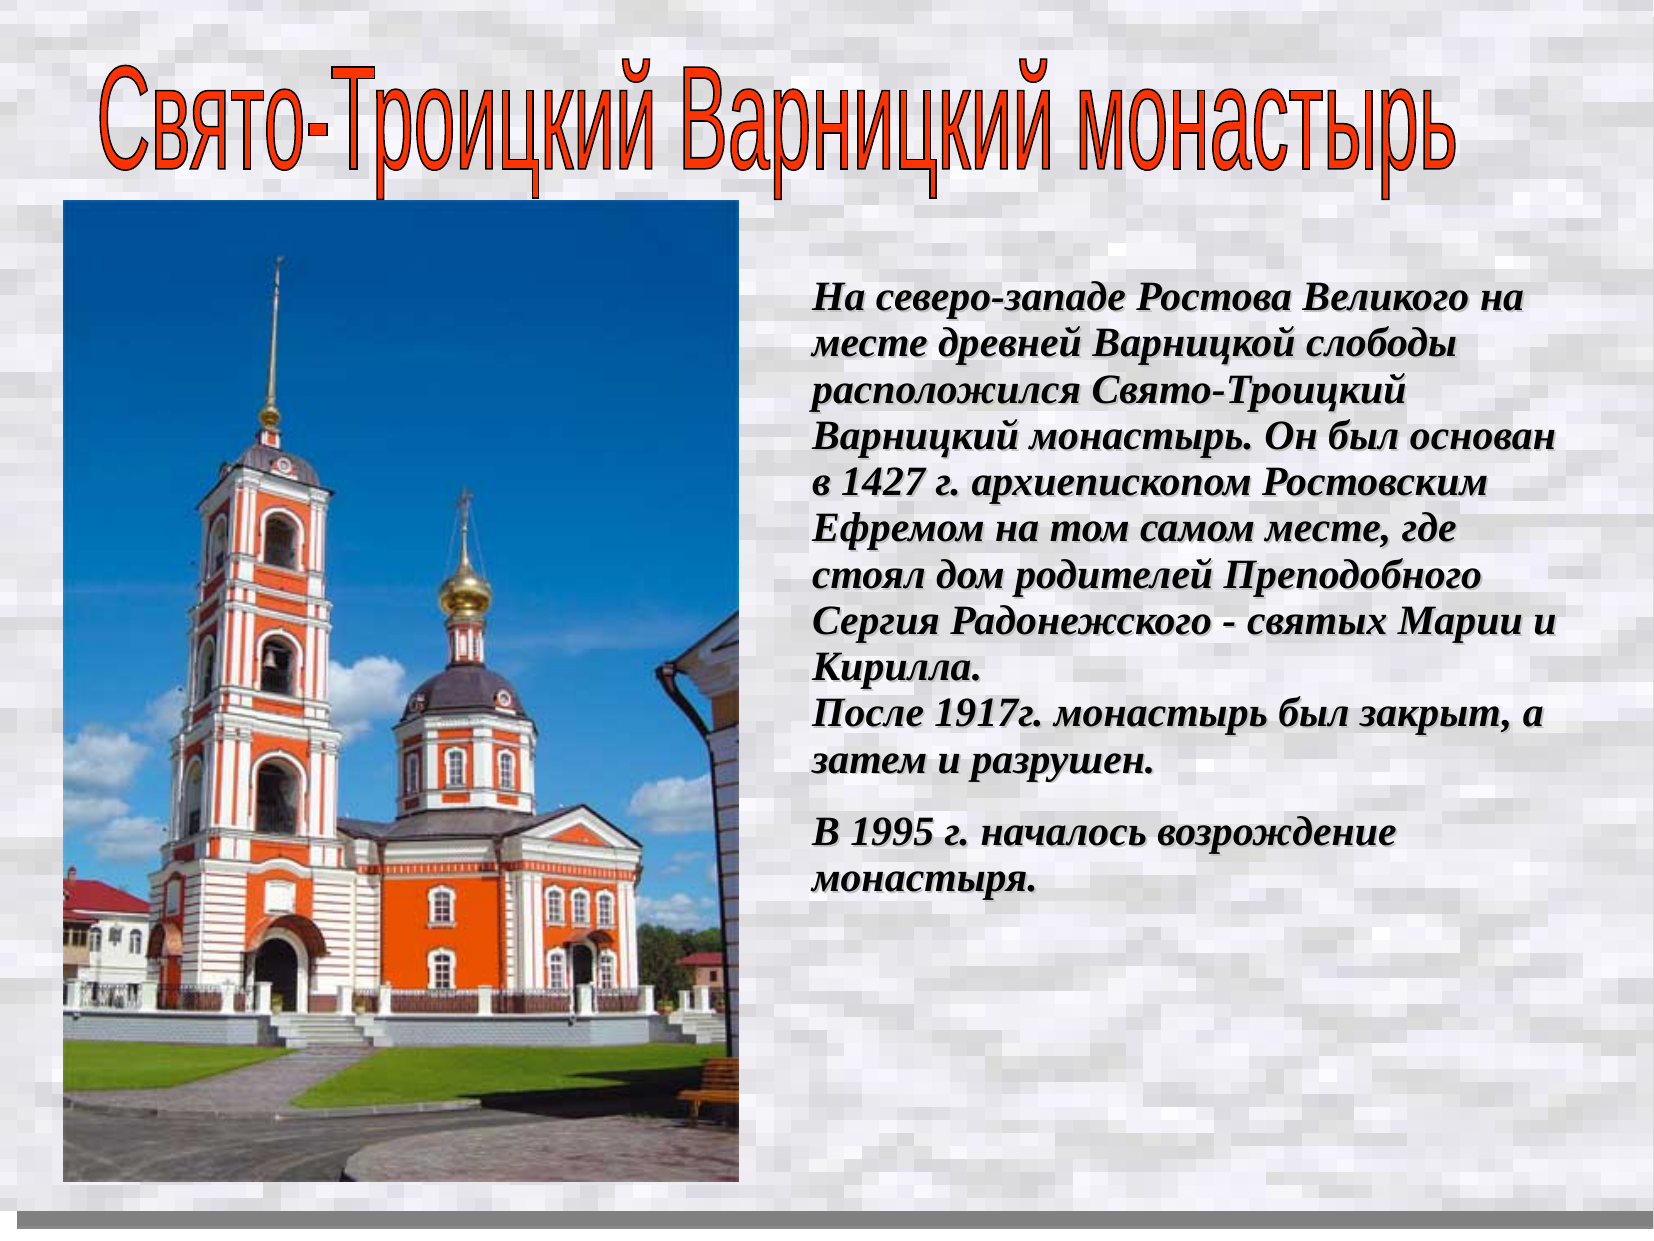

Свято-Троицкий Варницкий монастырь
На северо-западе Ростова Великого на месте древней Варницкой слободы расположился Свято-Троицкий Варницкий монастырь. Он был основан в 1427 г. архиепископом Ростовским Ефремом на том самом месте, где стоял дом родителей Преподобного Сергия Радонежского - святых Марии и Кирилла.
После 1917г. монастырь был закрыт, а затем и разрушен.
В 1995 г. началось возрождение монастыря.